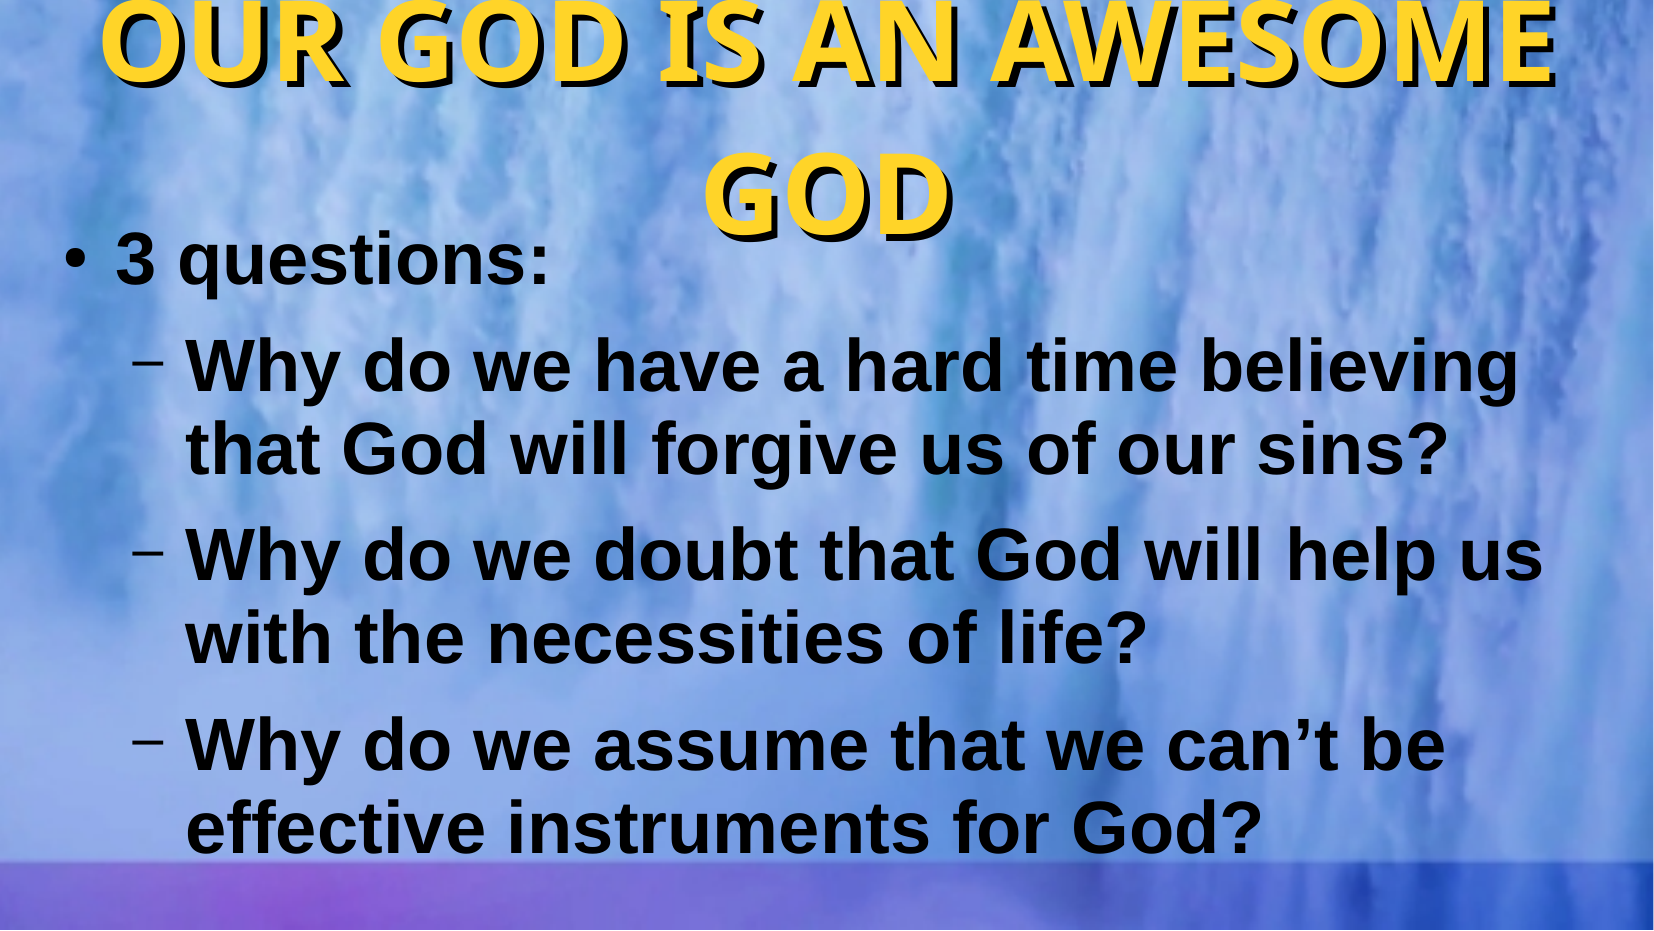

# OUR GOD IS AN AWESOME GOD
3 questions:
Why do we have a hard time believing that God will forgive us of our sins?
Why do we doubt that God will help us with the necessities of life?
Why do we assume that we can’t be effective instruments for God?